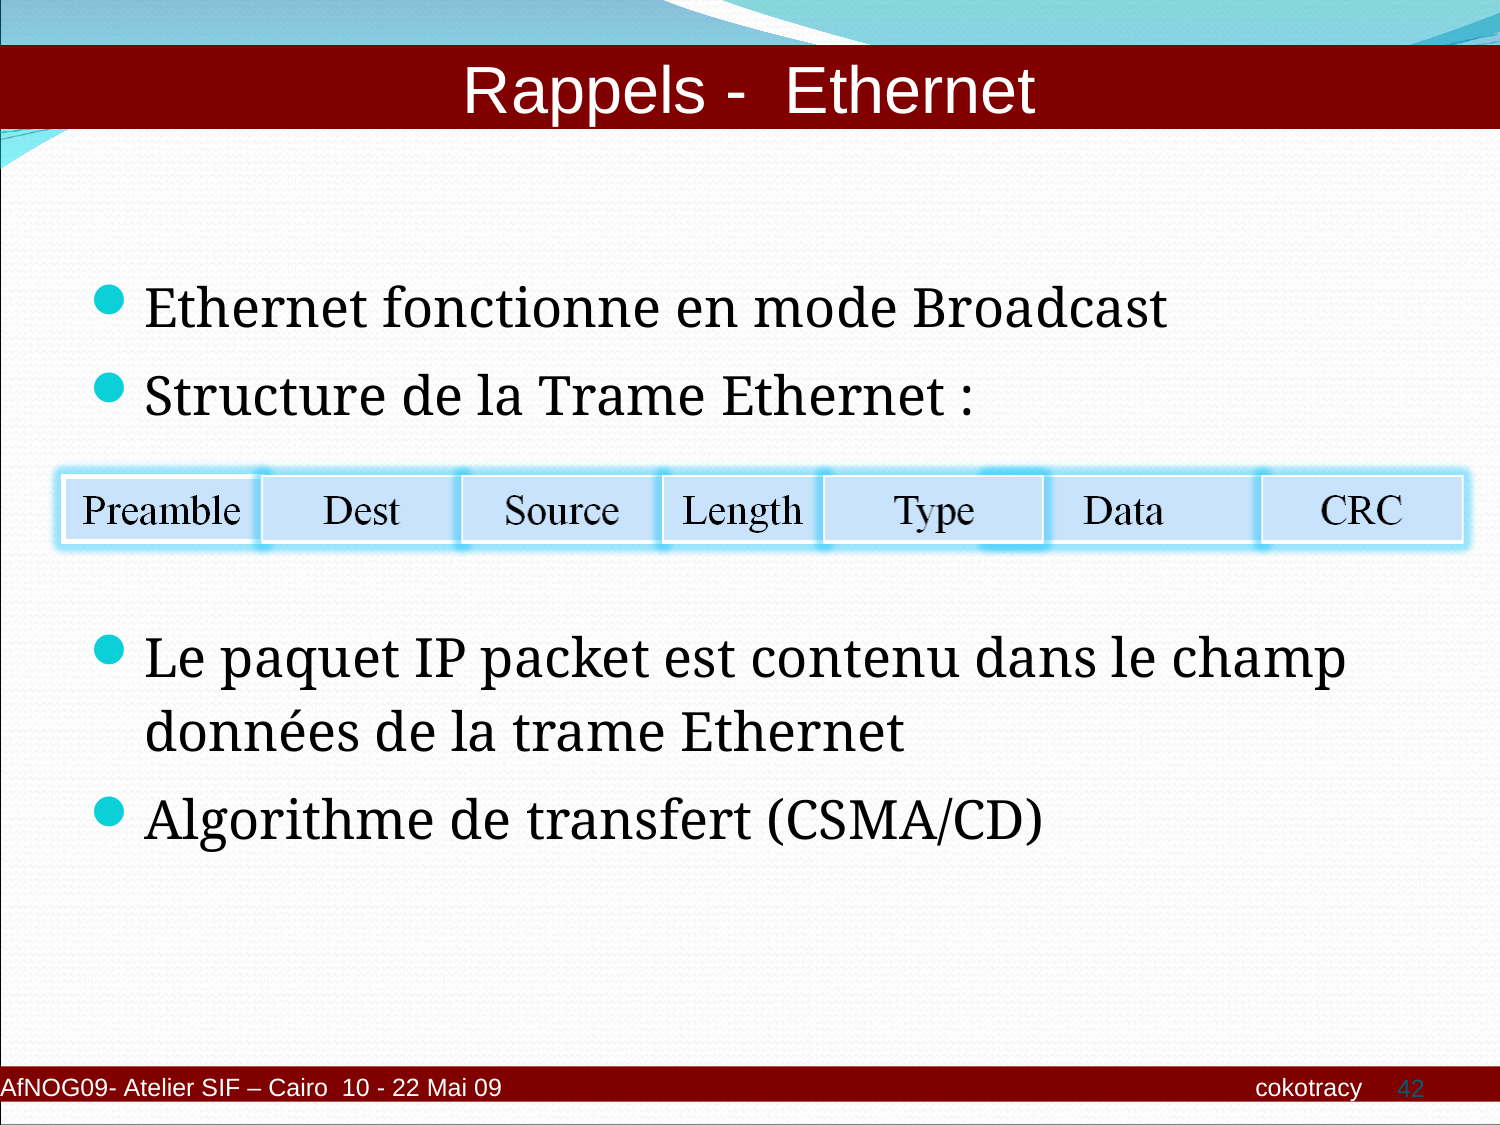

Rappels - Ethernet
# Ethernet fonctionne en mode Broadcast
Structure de la Trame Ethernet :
Le paquet IP packet est contenu dans le champ données de la trame Ethernet
Algorithme de transfert (CSMA/CD)‏
AfNOG09- Atelier SIF – Cairo 10 - 22 Mai 09 cokotracy